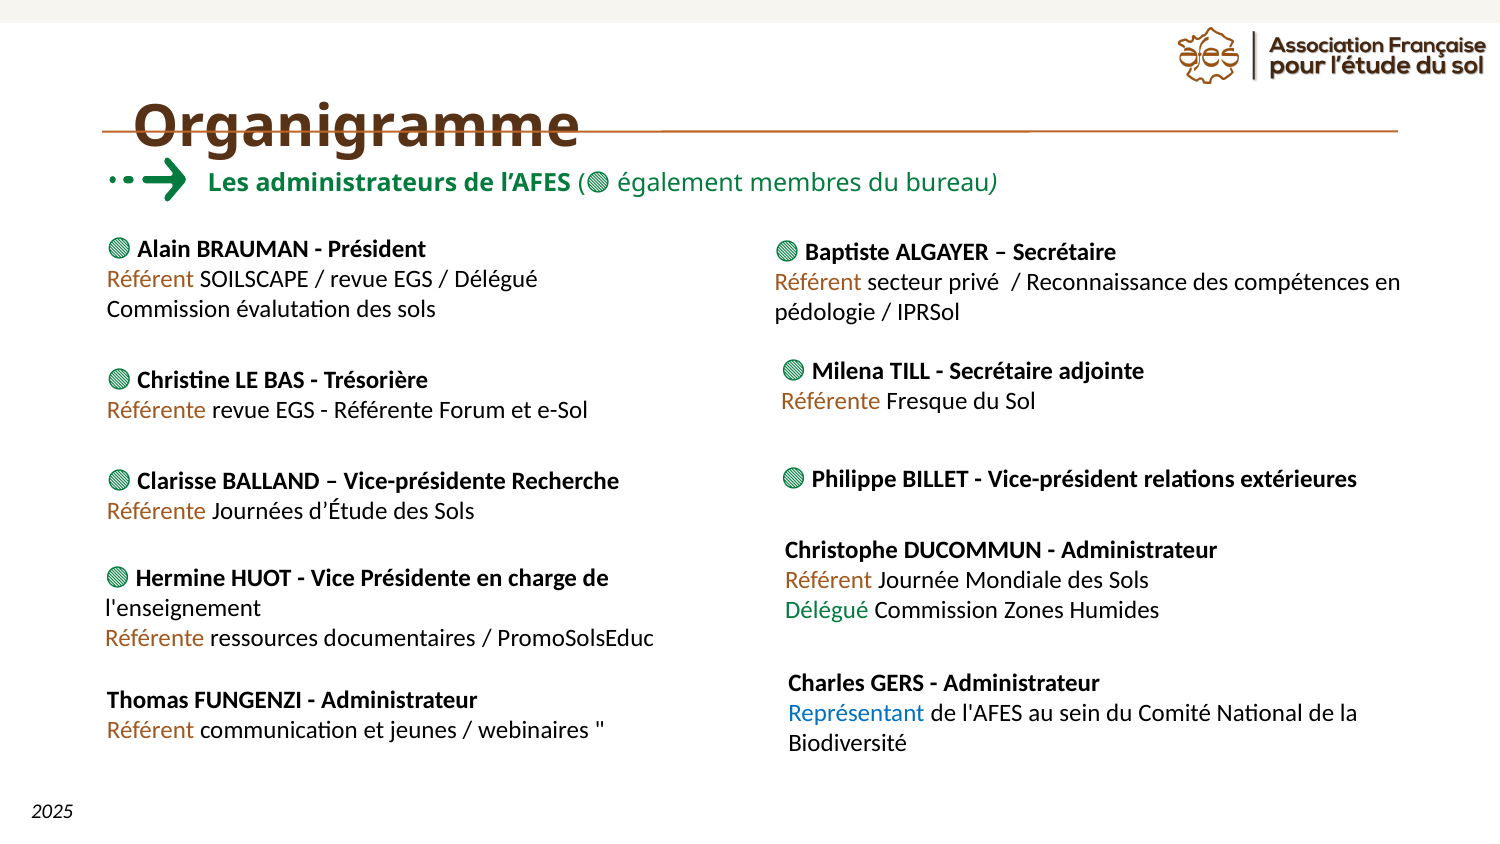

# Organigramme
Les administrateurs de l’AFES (🟢 également membres du bureau)
🟢 Alain BRAUMAN - Président
Référent SOILSCAPE / revue EGS / Délégué Commission évalutation des sols
🟢 Baptiste ALGAYER – Secrétaire
Référent secteur privé / Reconnaissance des compétences en pédologie / IPRSol
🟢 Milena TILL - Secrétaire adjointe
Référente Fresque du Sol
🟢 Christine LE BAS - Trésorière
Référente revue EGS - Référente Forum et e-Sol
🟢 Philippe BILLET - Vice-président relations extérieures
🟢 Clarisse BALLAND – Vice-présidente Recherche
Référente Journées d’Étude des Sols
Christophe DUCOMMUN - Administrateur
Référent Journée Mondiale des Sols
Délégué Commission Zones Humides
🟢 Hermine HUOT - Vice Présidente en charge de l'enseignement
Référente ressources documentaires / PromoSolsEduc
Charles GERS - Administrateur
Représentant de l'AFES au sein du Comité National de la Biodiversité
Thomas FUNGENZI - Administrateur
Référent communication et jeunes / webinaires "
2025